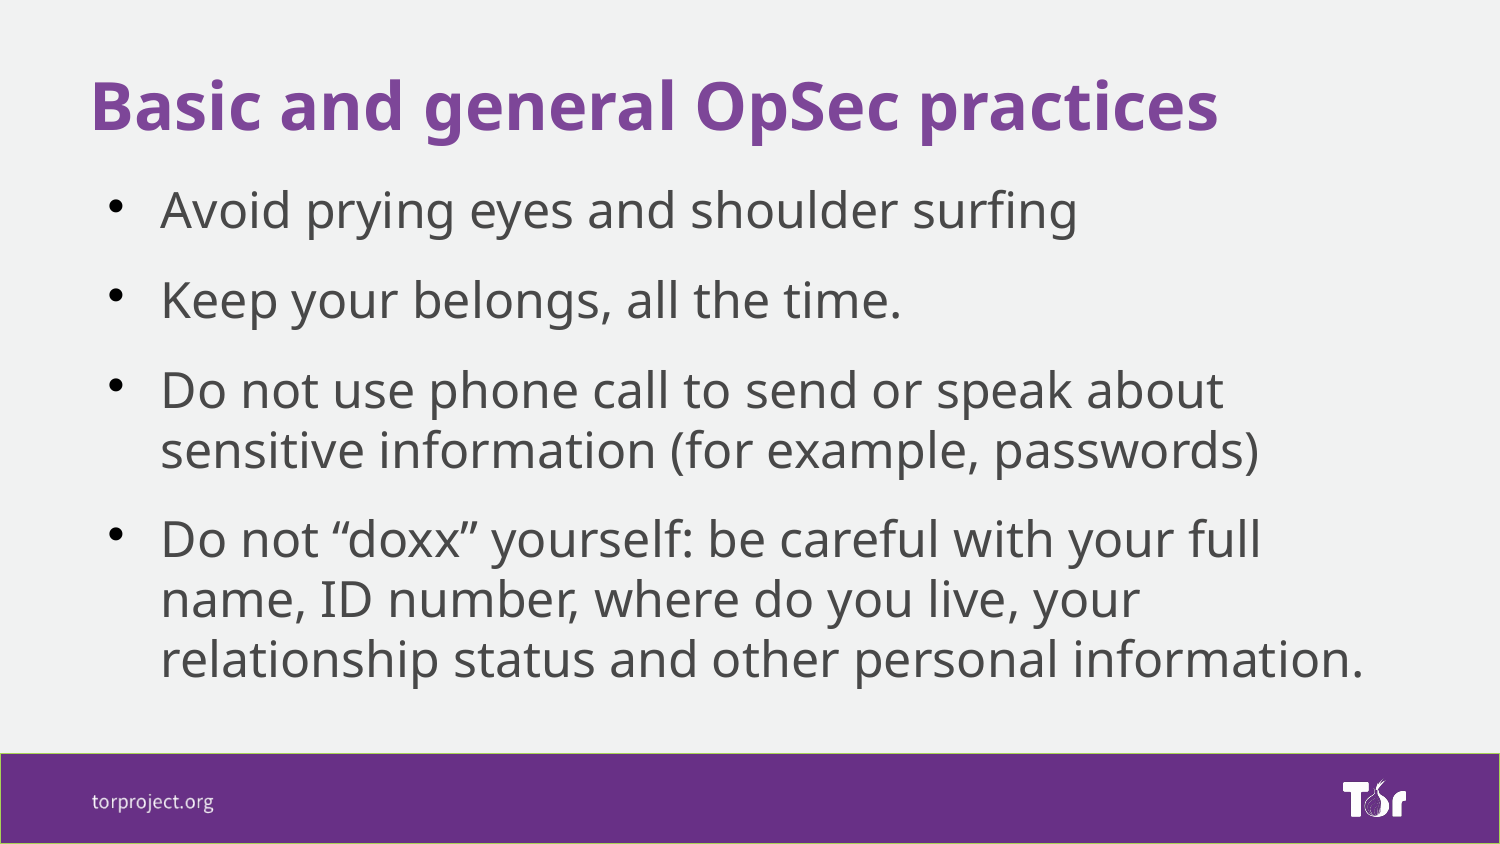

Basic and general OpSec practices
Avoid prying eyes and shoulder surfing
Keep your belongs, all the time.
Do not use phone call to send or speak about sensitive information (for example, passwords)
Do not “doxx” yourself: be careful with your full name, ID number, where do you live, your relationship status and other personal information.